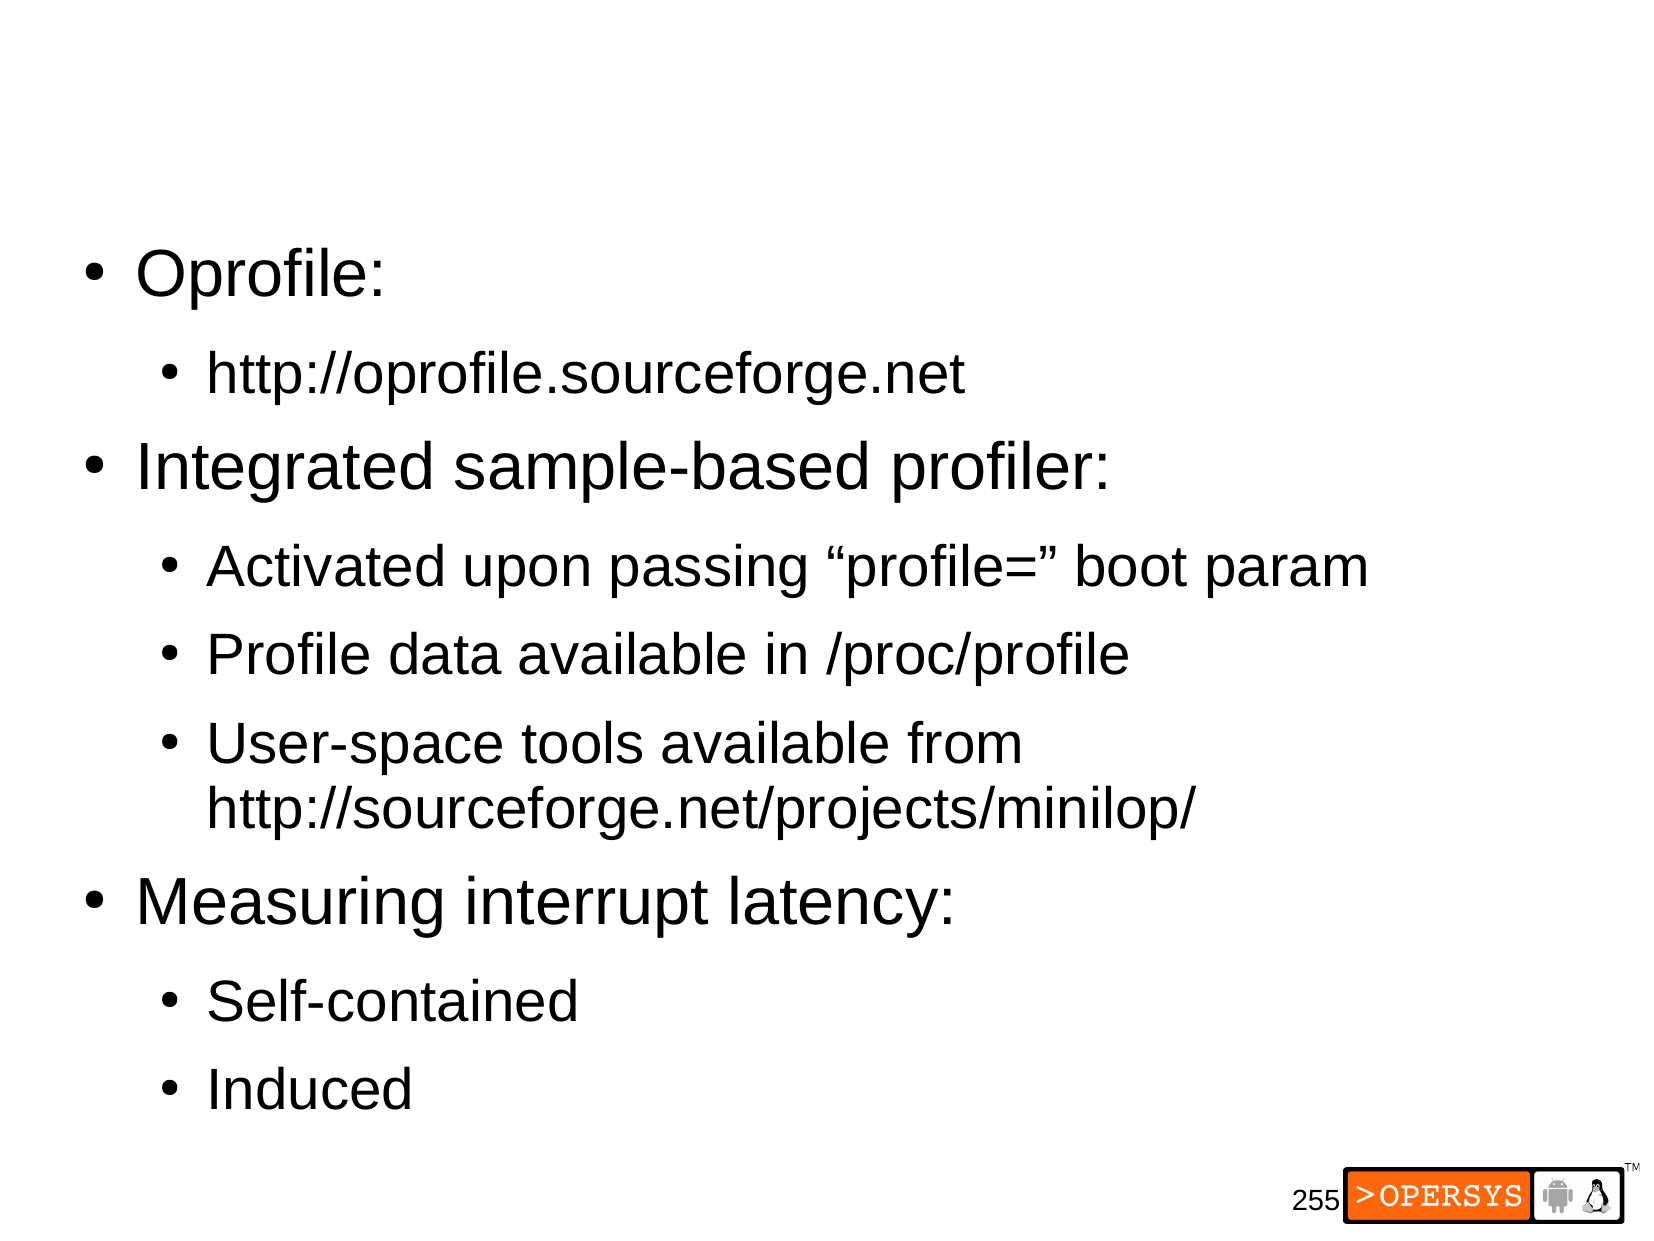

# Oprofile:
http://oprofile.sourceforge.net
Integrated sample-based profiler:
Activated upon passing “profile=” boot param
Profile data available in /proc/profile
User-space tools available from http://sourceforge.net/projects/minilop/
Measuring interrupt latency:
Self-contained
Induced